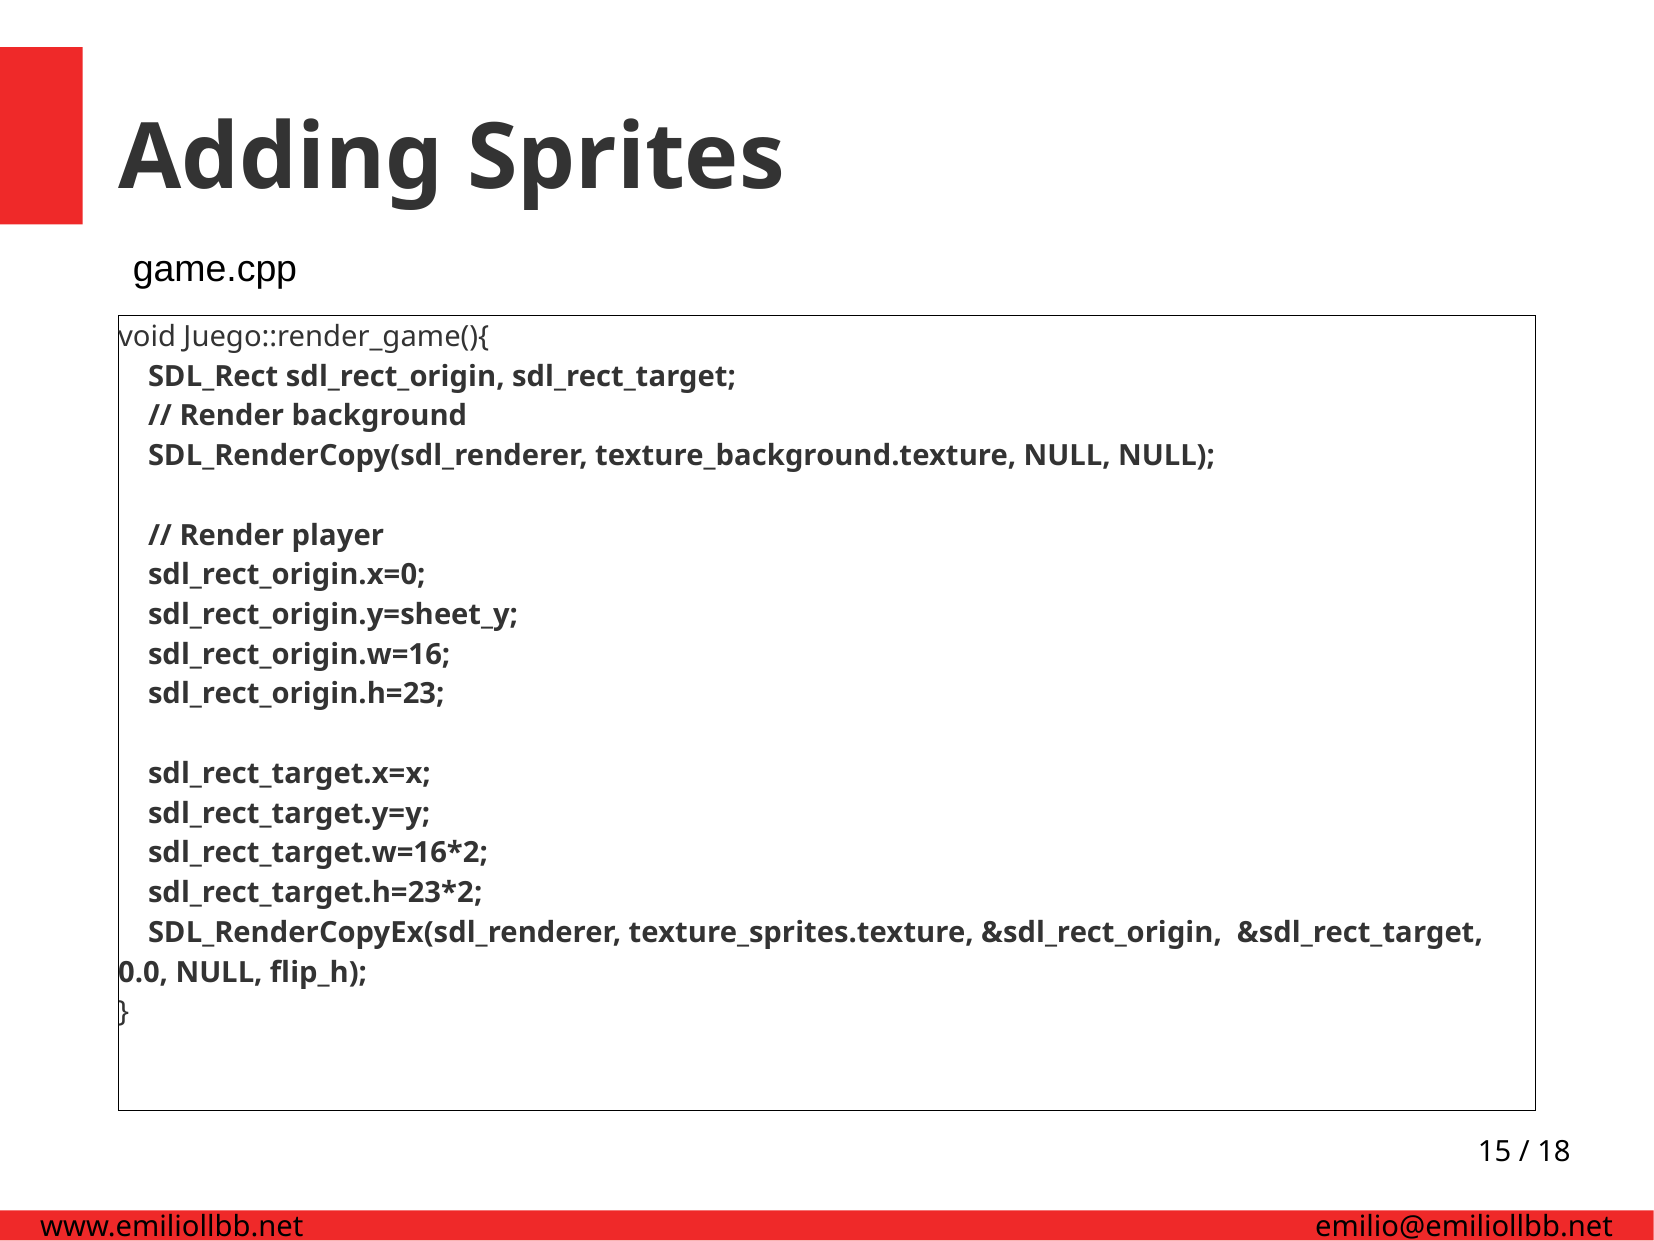

# Adding Sprites
game.cpp
void Juego::render_game(){
 SDL_Rect sdl_rect_origin, sdl_rect_target;
 // Render background
 SDL_RenderCopy(sdl_renderer, texture_background.texture, NULL, NULL);
 // Render player
 sdl_rect_origin.x=0;
 sdl_rect_origin.y=sheet_y;
 sdl_rect_origin.w=16;
 sdl_rect_origin.h=23;
 sdl_rect_target.x=x;
 sdl_rect_target.y=y;
 sdl_rect_target.w=16*2;
 sdl_rect_target.h=23*2;
 SDL_RenderCopyEx(sdl_renderer, texture_sprites.texture, &sdl_rect_origin, &sdl_rect_target, 0.0, NULL, flip_h);
}
15